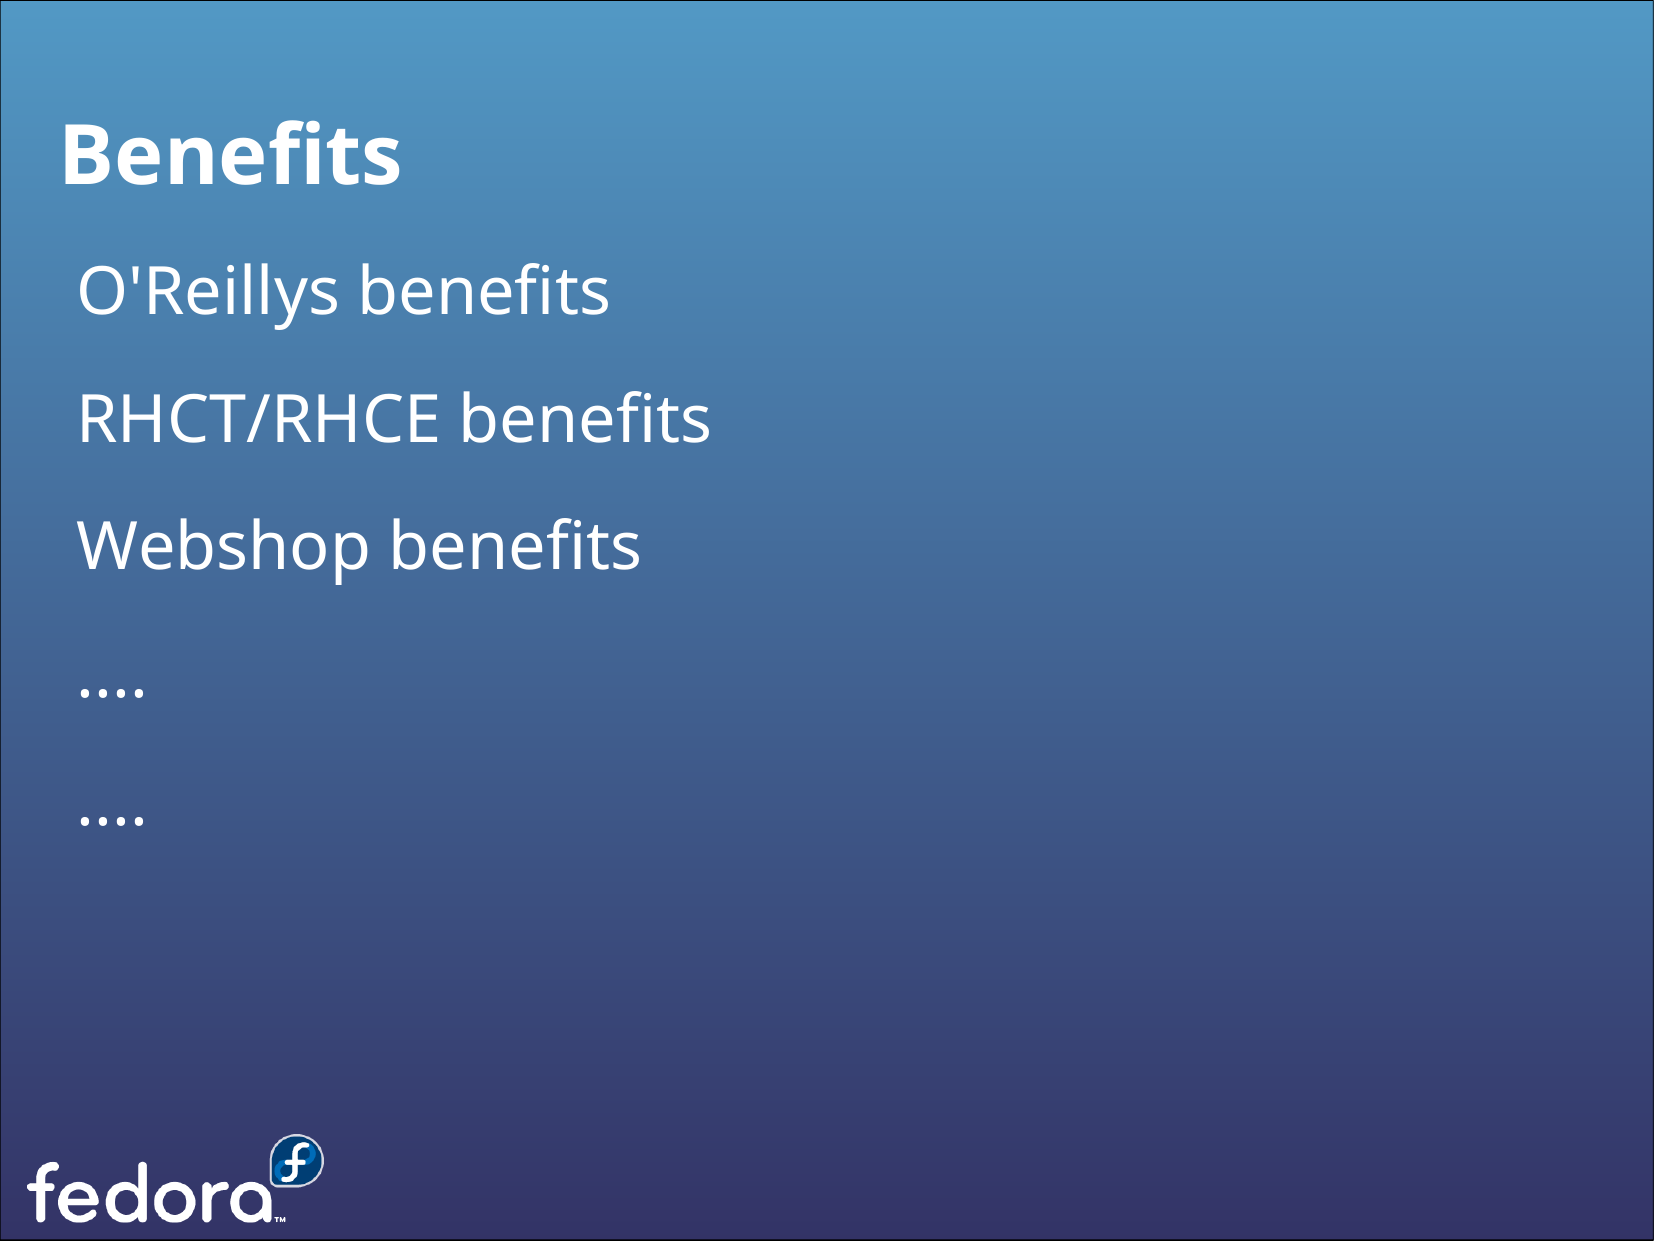

# Benefits
O'Reillys benefits
RHCT/RHCE benefits
Webshop benefits
....
....